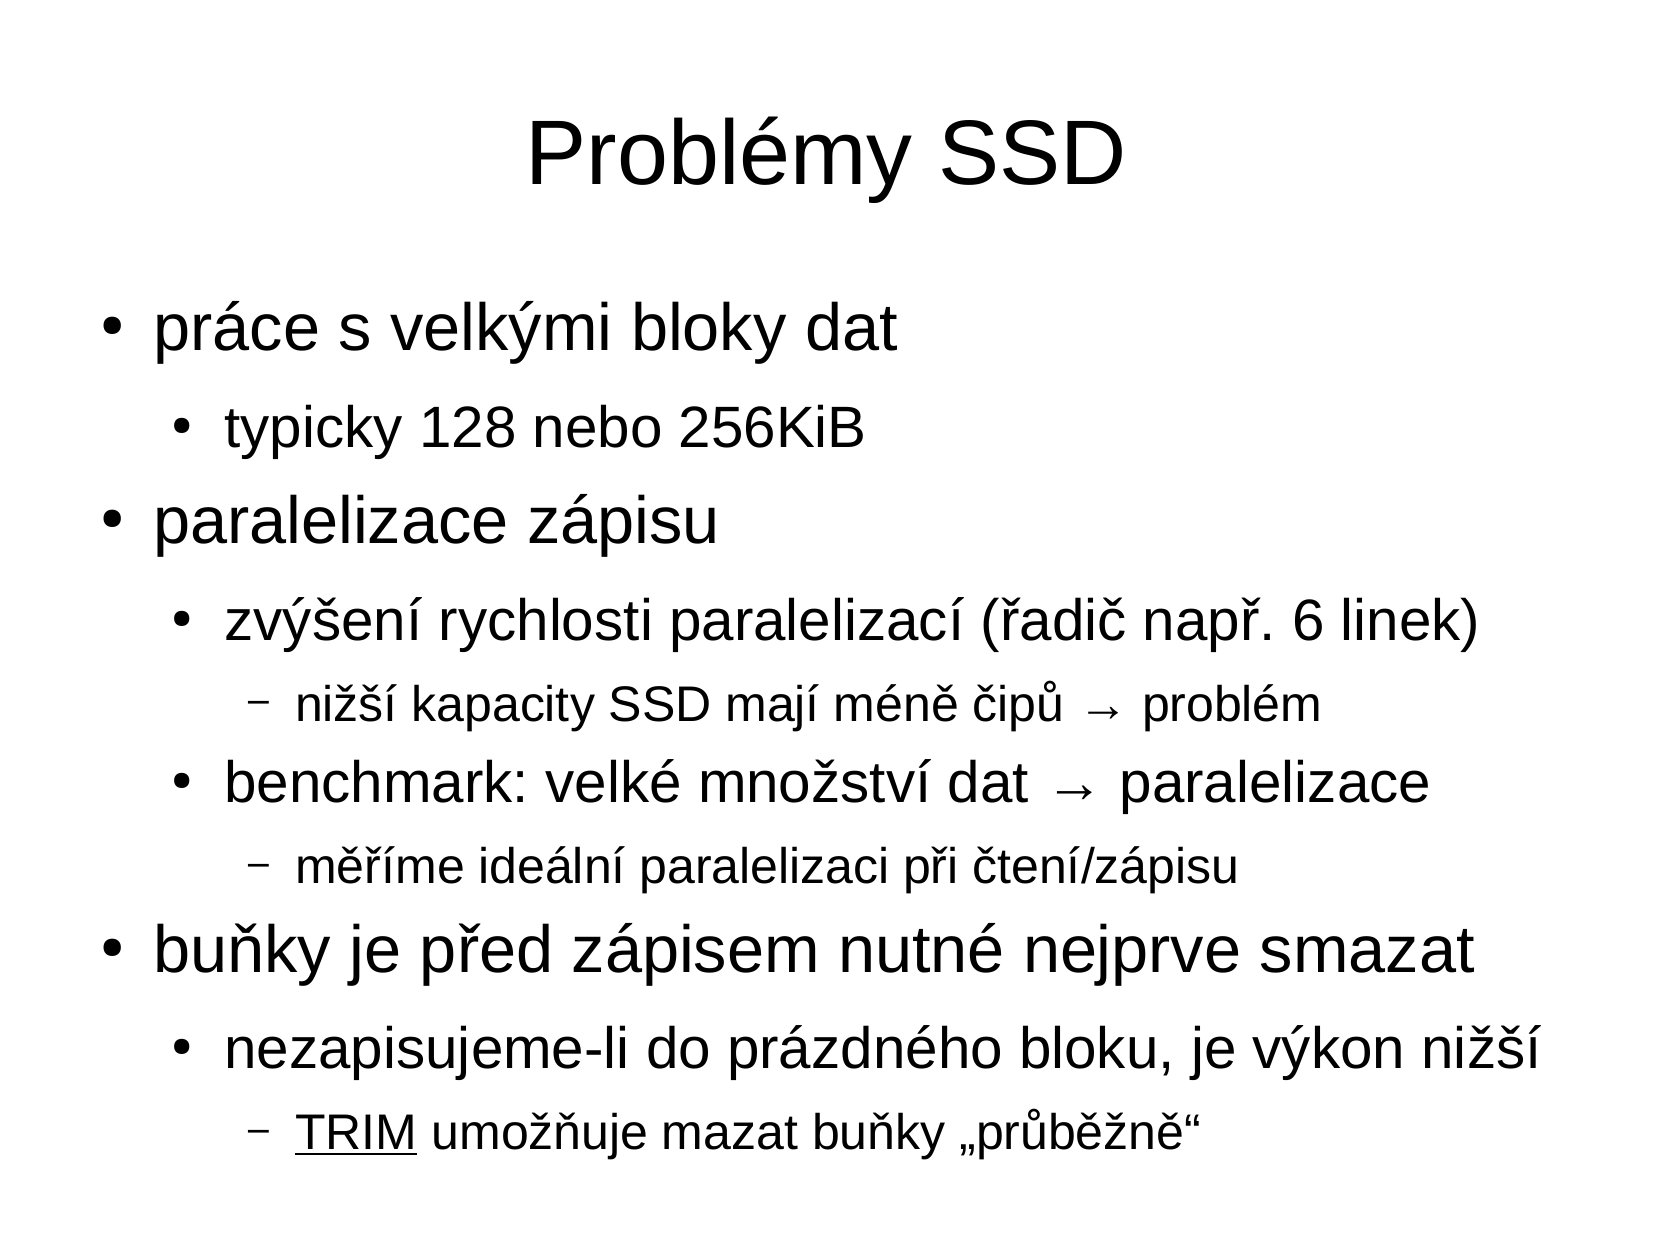

# Problémy SSD
práce s velkými bloky dat
typicky 128 nebo 256KiB
paralelizace zápisu
zvýšení rychlosti paralelizací (řadič např. 6 linek)
nižší kapacity SSD mají méně čipů → problém
benchmark: velké množství dat → paralelizace
měříme ideální paralelizaci při čtení/zápisu
buňky je před zápisem nutné nejprve smazat
nezapisujeme-li do prázdného bloku, je výkon nižší
TRIM umožňuje mazat buňky „průběžně“